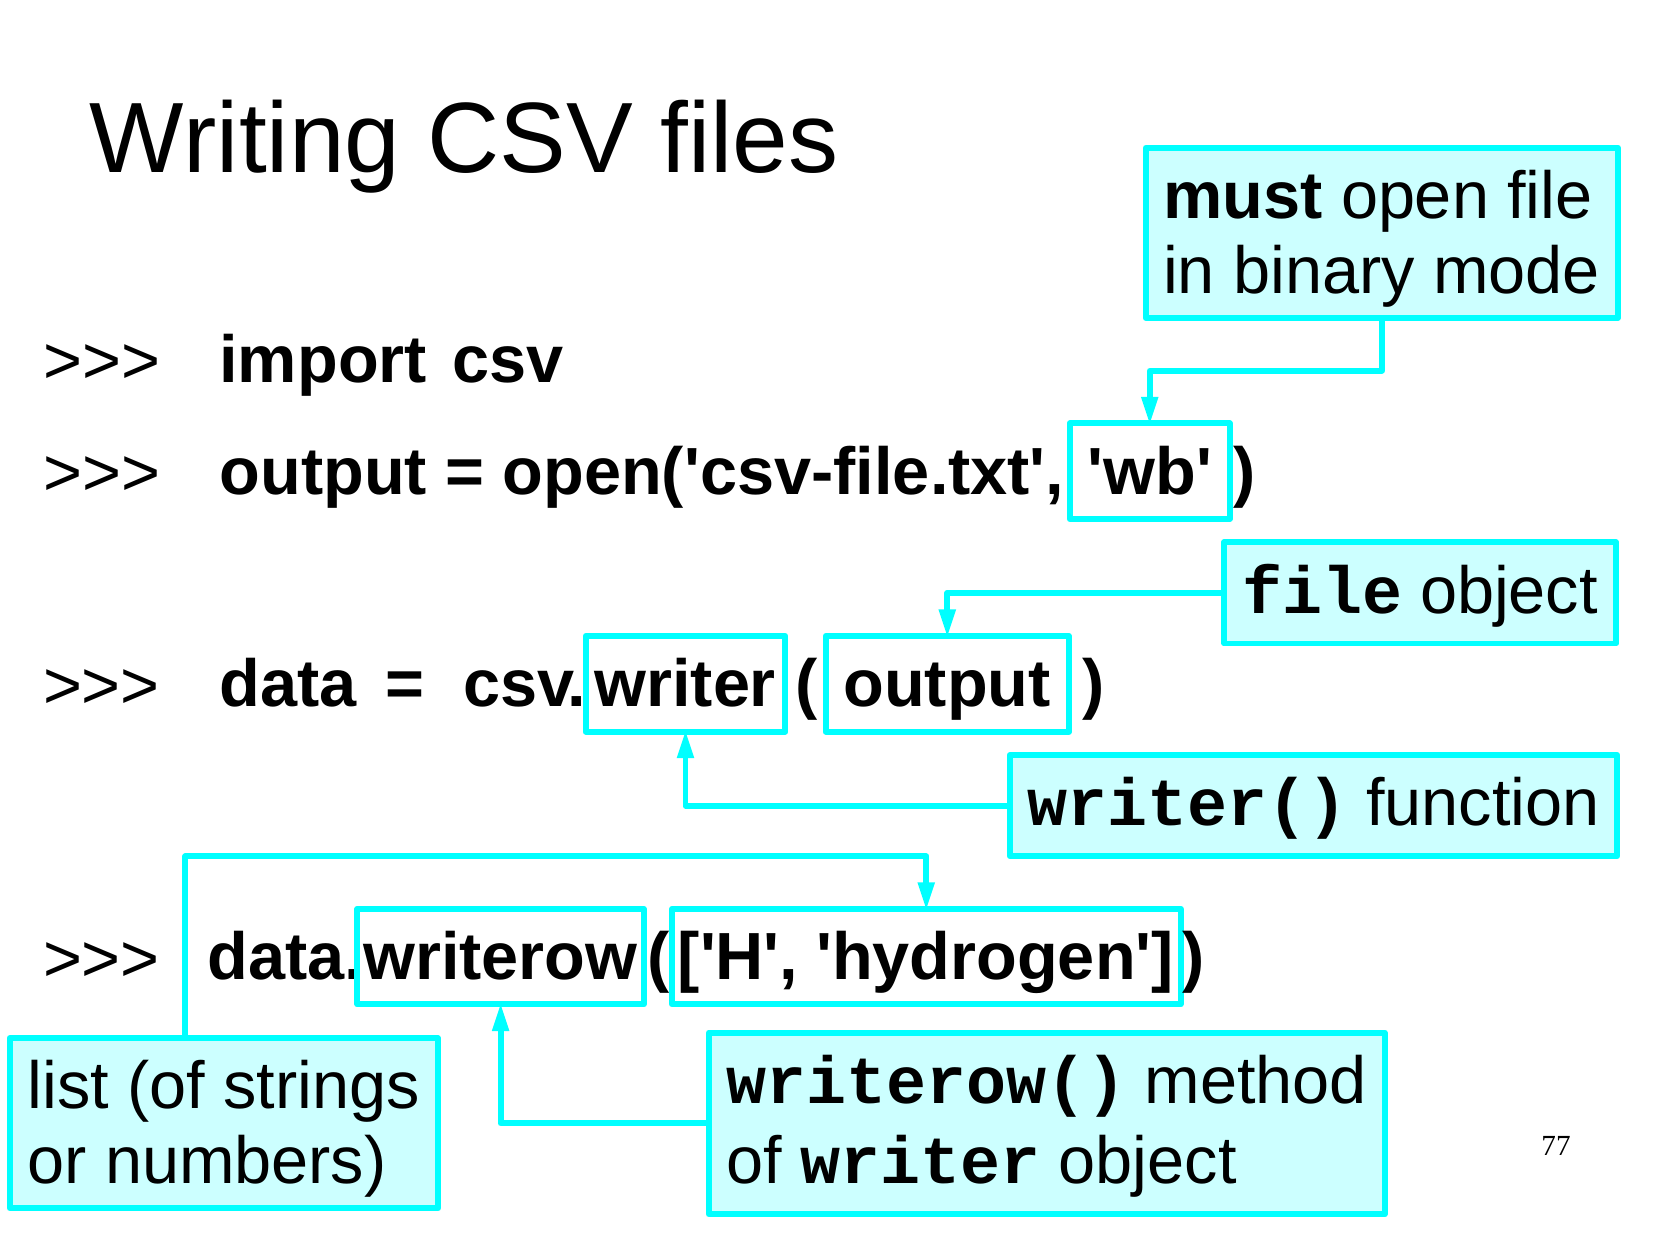

Writing CSV files
must open file
in binary mode
csv
import
>>>
'wb'
)
output = open('csv-file.txt',
>>>
file object
data
=
csv
.
writer
(
output
)
>>>
writer() function
writerow
['H', 'hydrogen']
(
)
data.
>>>
writerow() method
of writer object
list (of strings
or numbers)
77